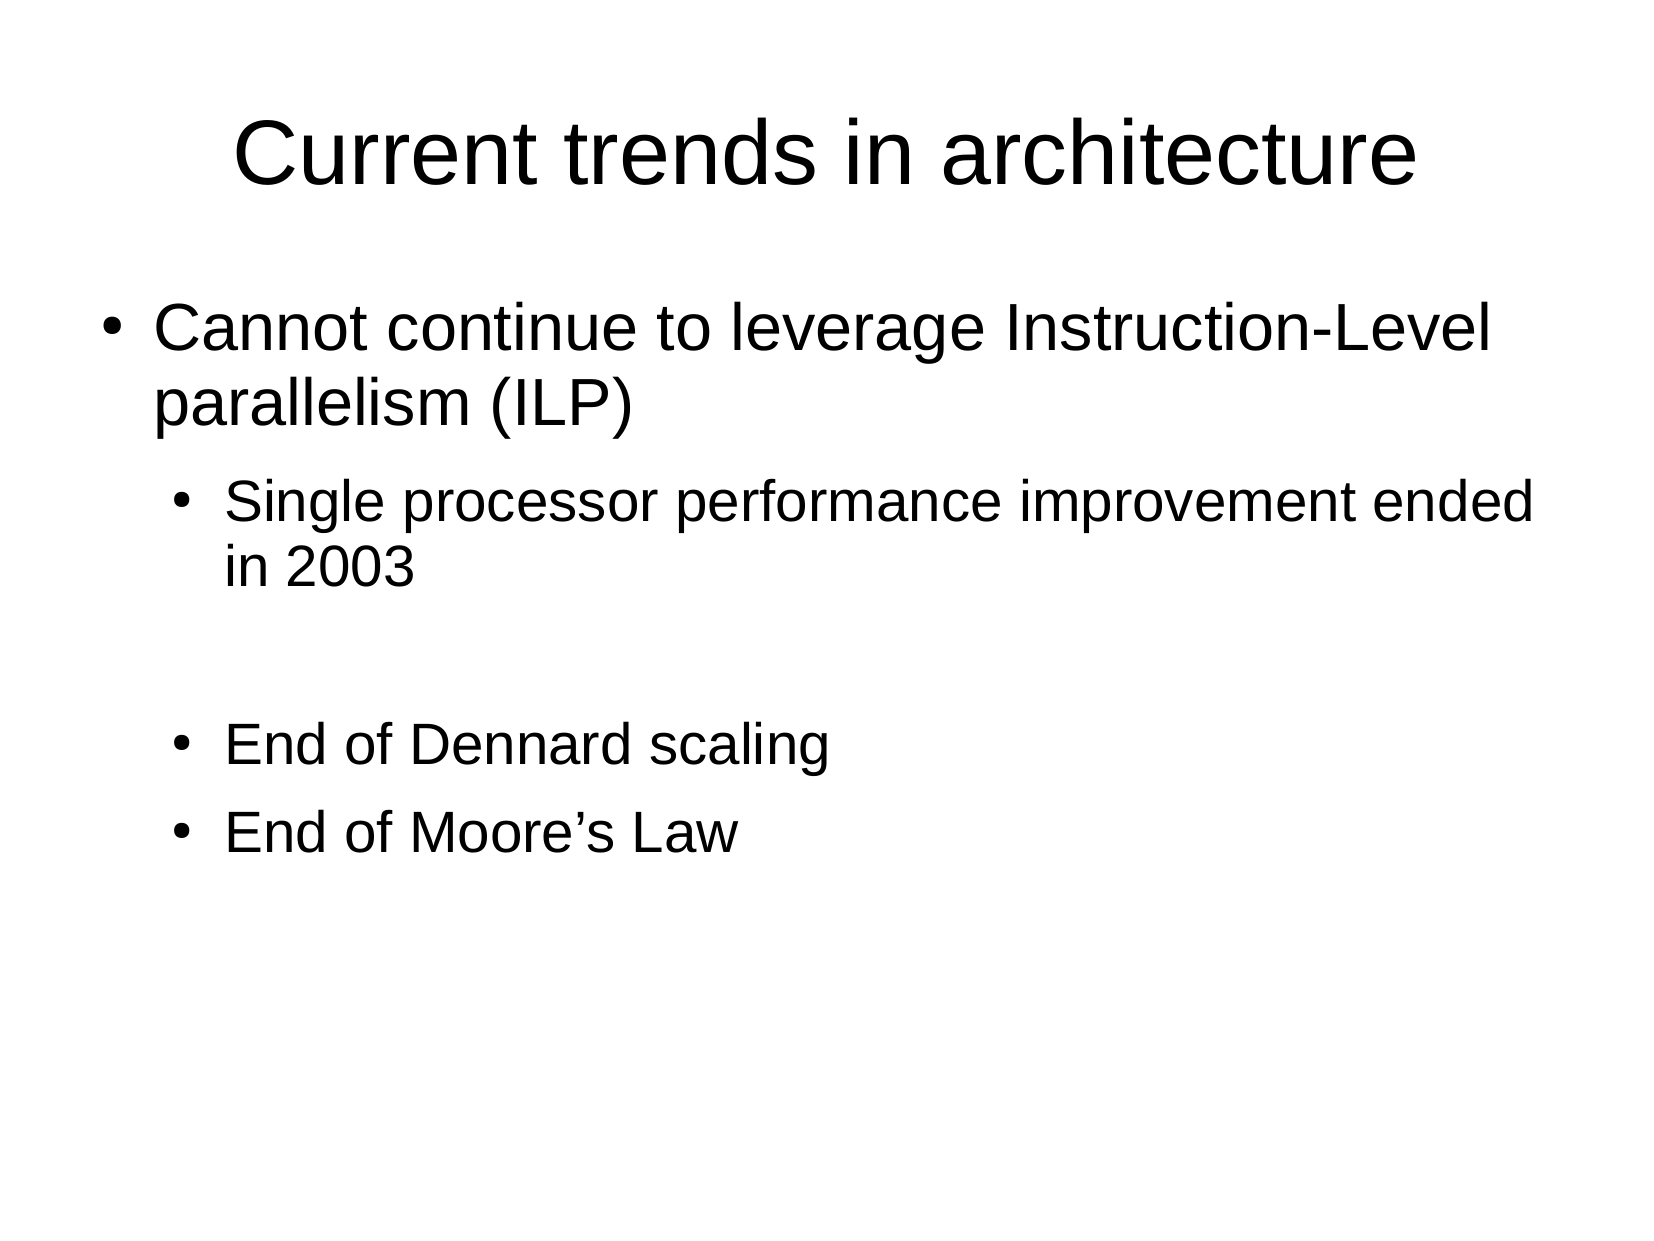

# Current trends in architecture
Cannot continue to leverage Instruction-Level parallelism (ILP)
Single processor performance improvement ended in 2003
End of Dennard scaling
End of Moore’s Law